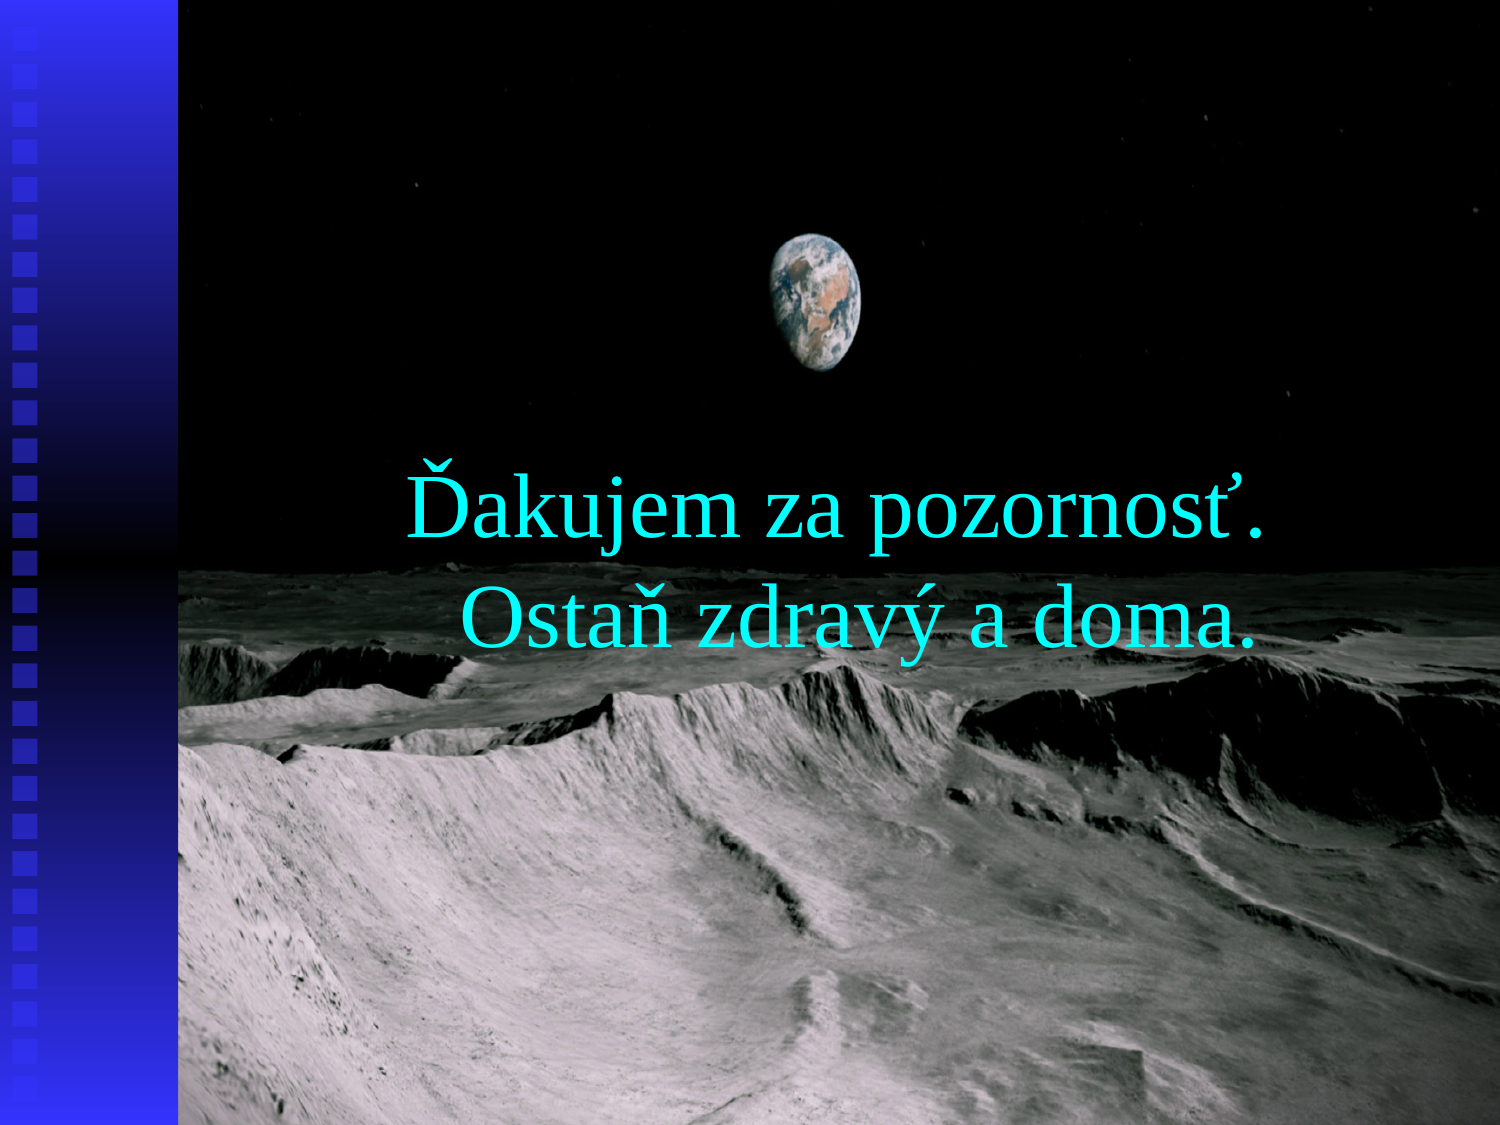

# Ďakujem za pozornosť. Ostaň zdravý a doma.